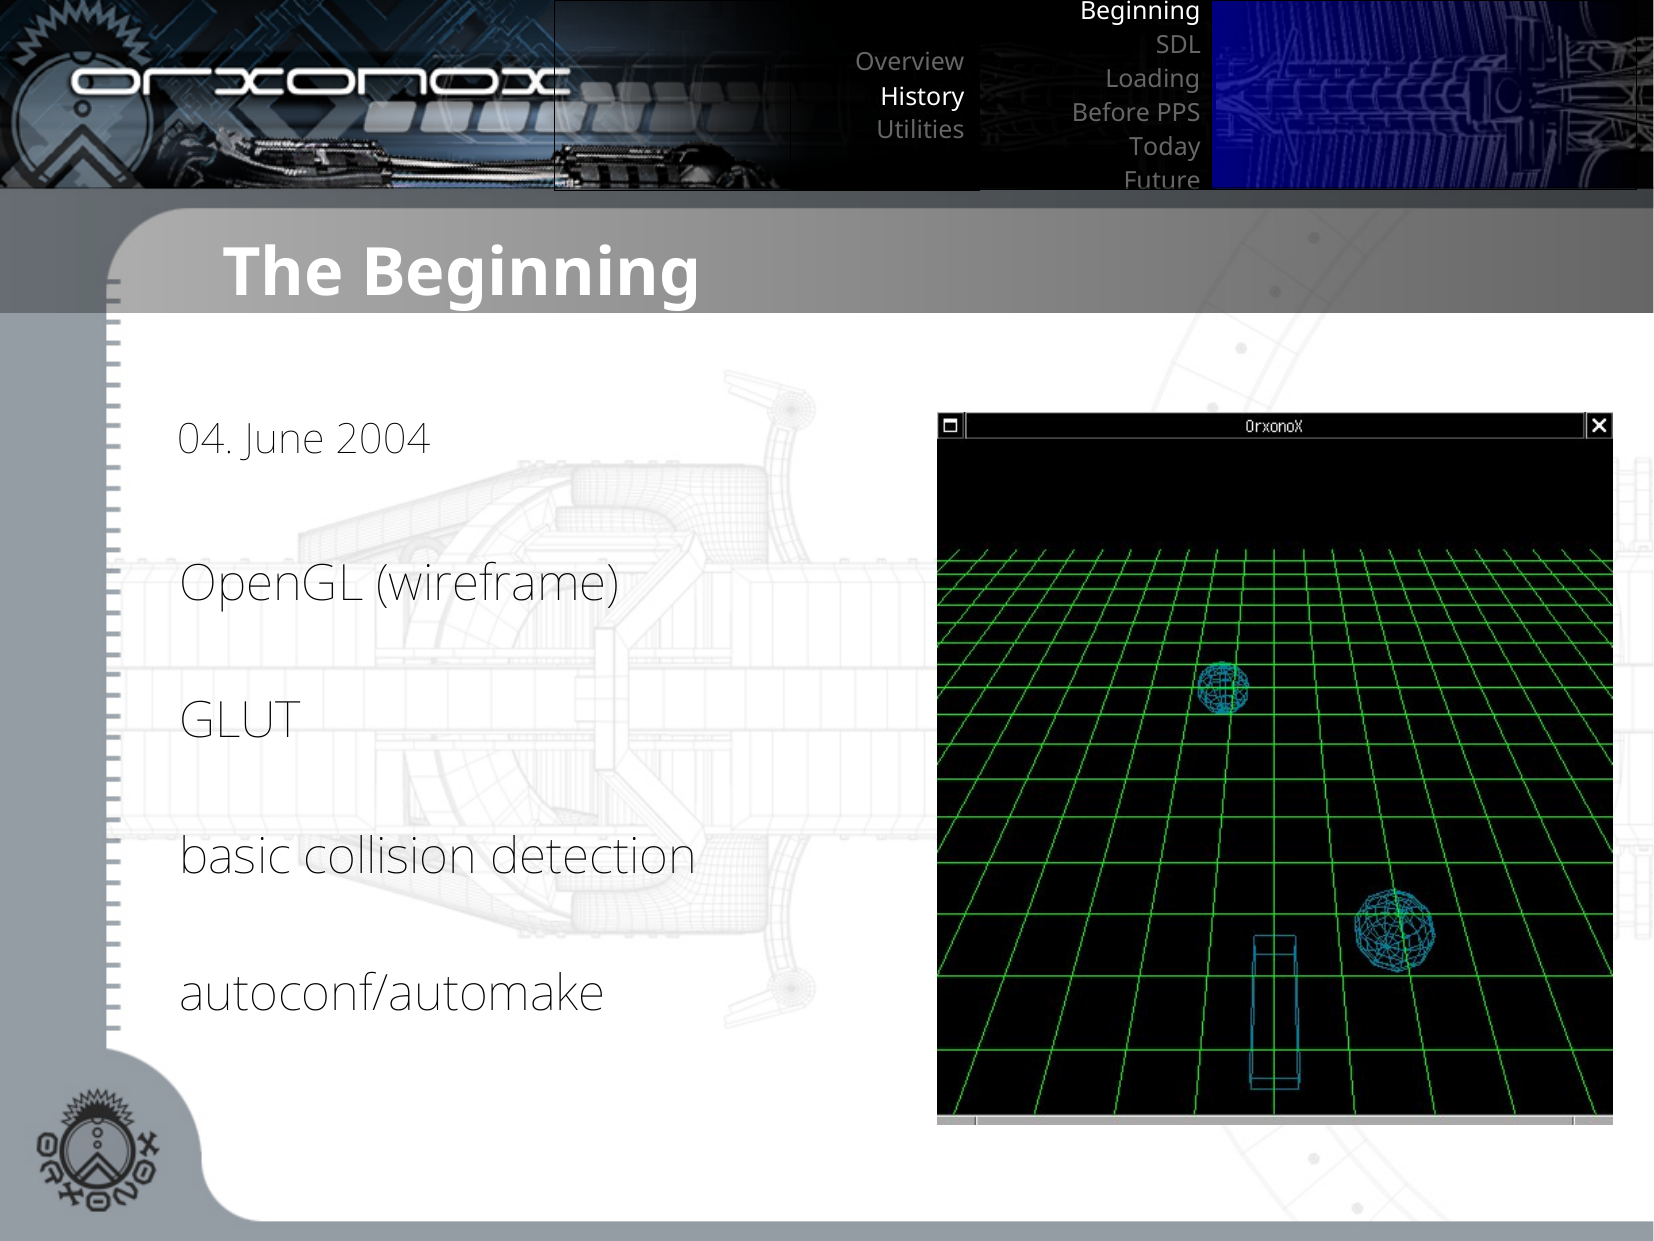

Beginning
SDL
Loading
Before PPS
Today
Future
Overview
History
Utilities
The Beginning
04. June 2004
OpenGL (wireframe)
GLUT
basic collision detection
autoconf/automake